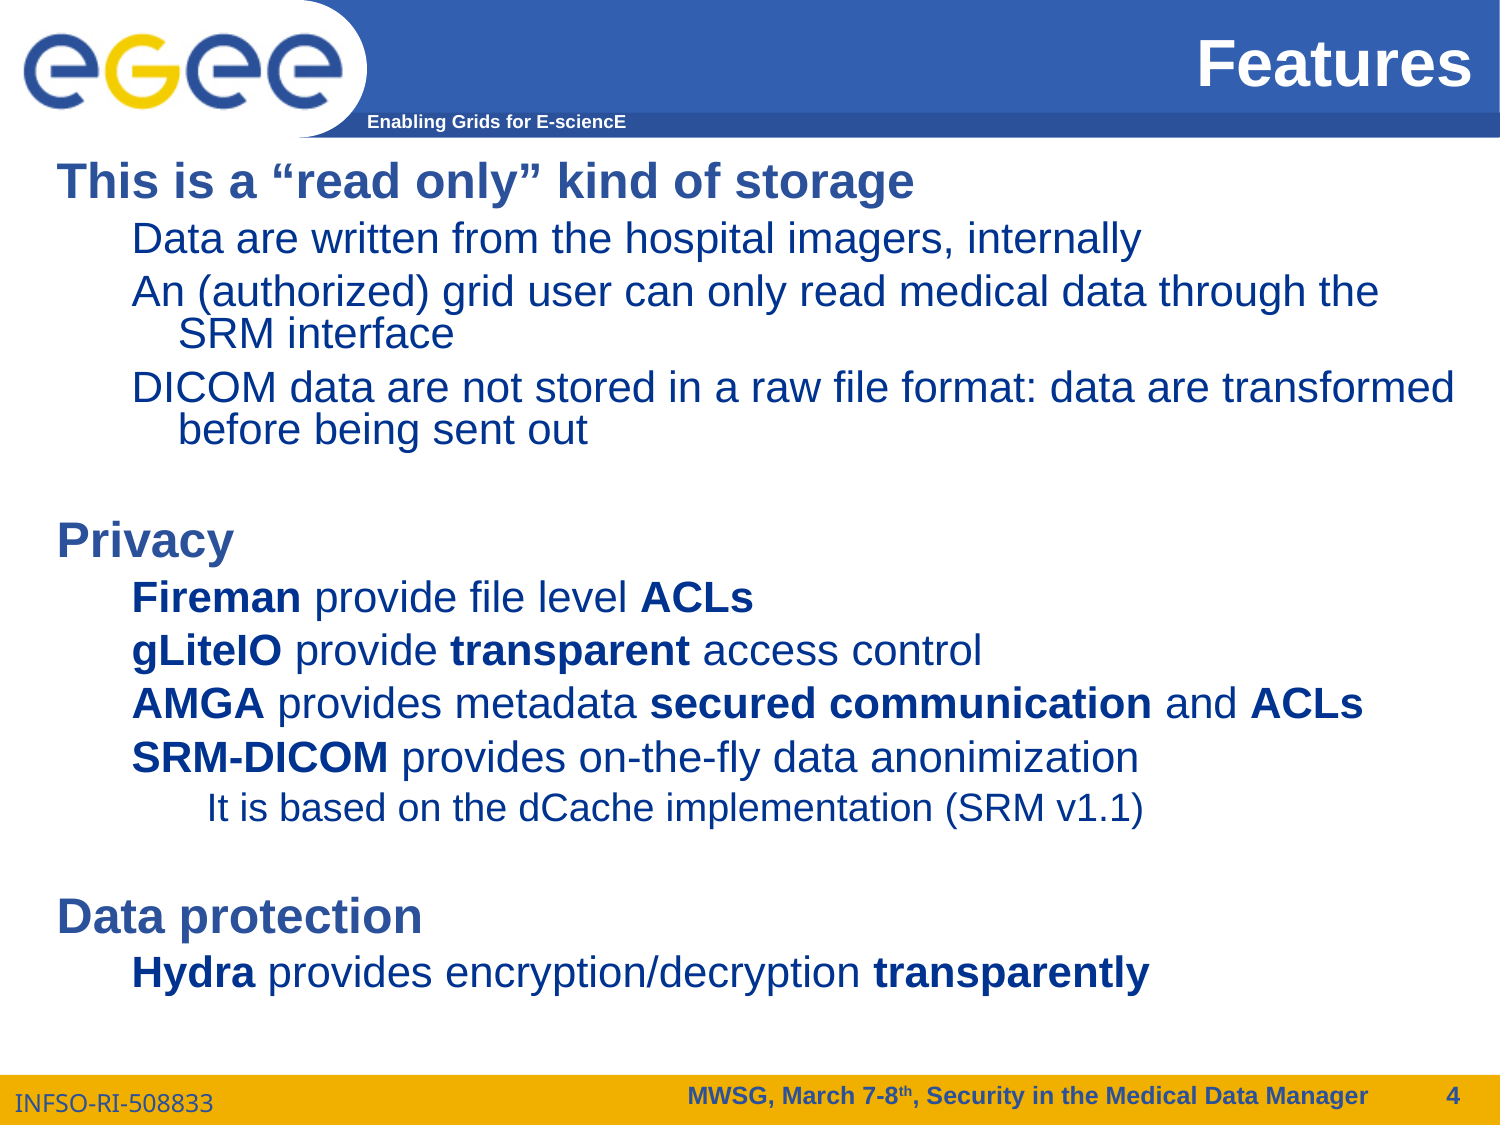

# Features
This is a “read only” kind of storage
Data are written from the hospital imagers, internally
An (authorized) grid user can only read medical data through the SRM interface
DICOM data are not stored in a raw file format: data are transformed before being sent out
Privacy
Fireman provide file level ACLs
gLiteIO provide transparent access control
AMGA provides metadata secured communication and ACLs
SRM-DICOM provides on-the-fly data anonimization
It is based on the dCache implementation (SRM v1.1)
Data protection
Hydra provides encryption/decryption transparently